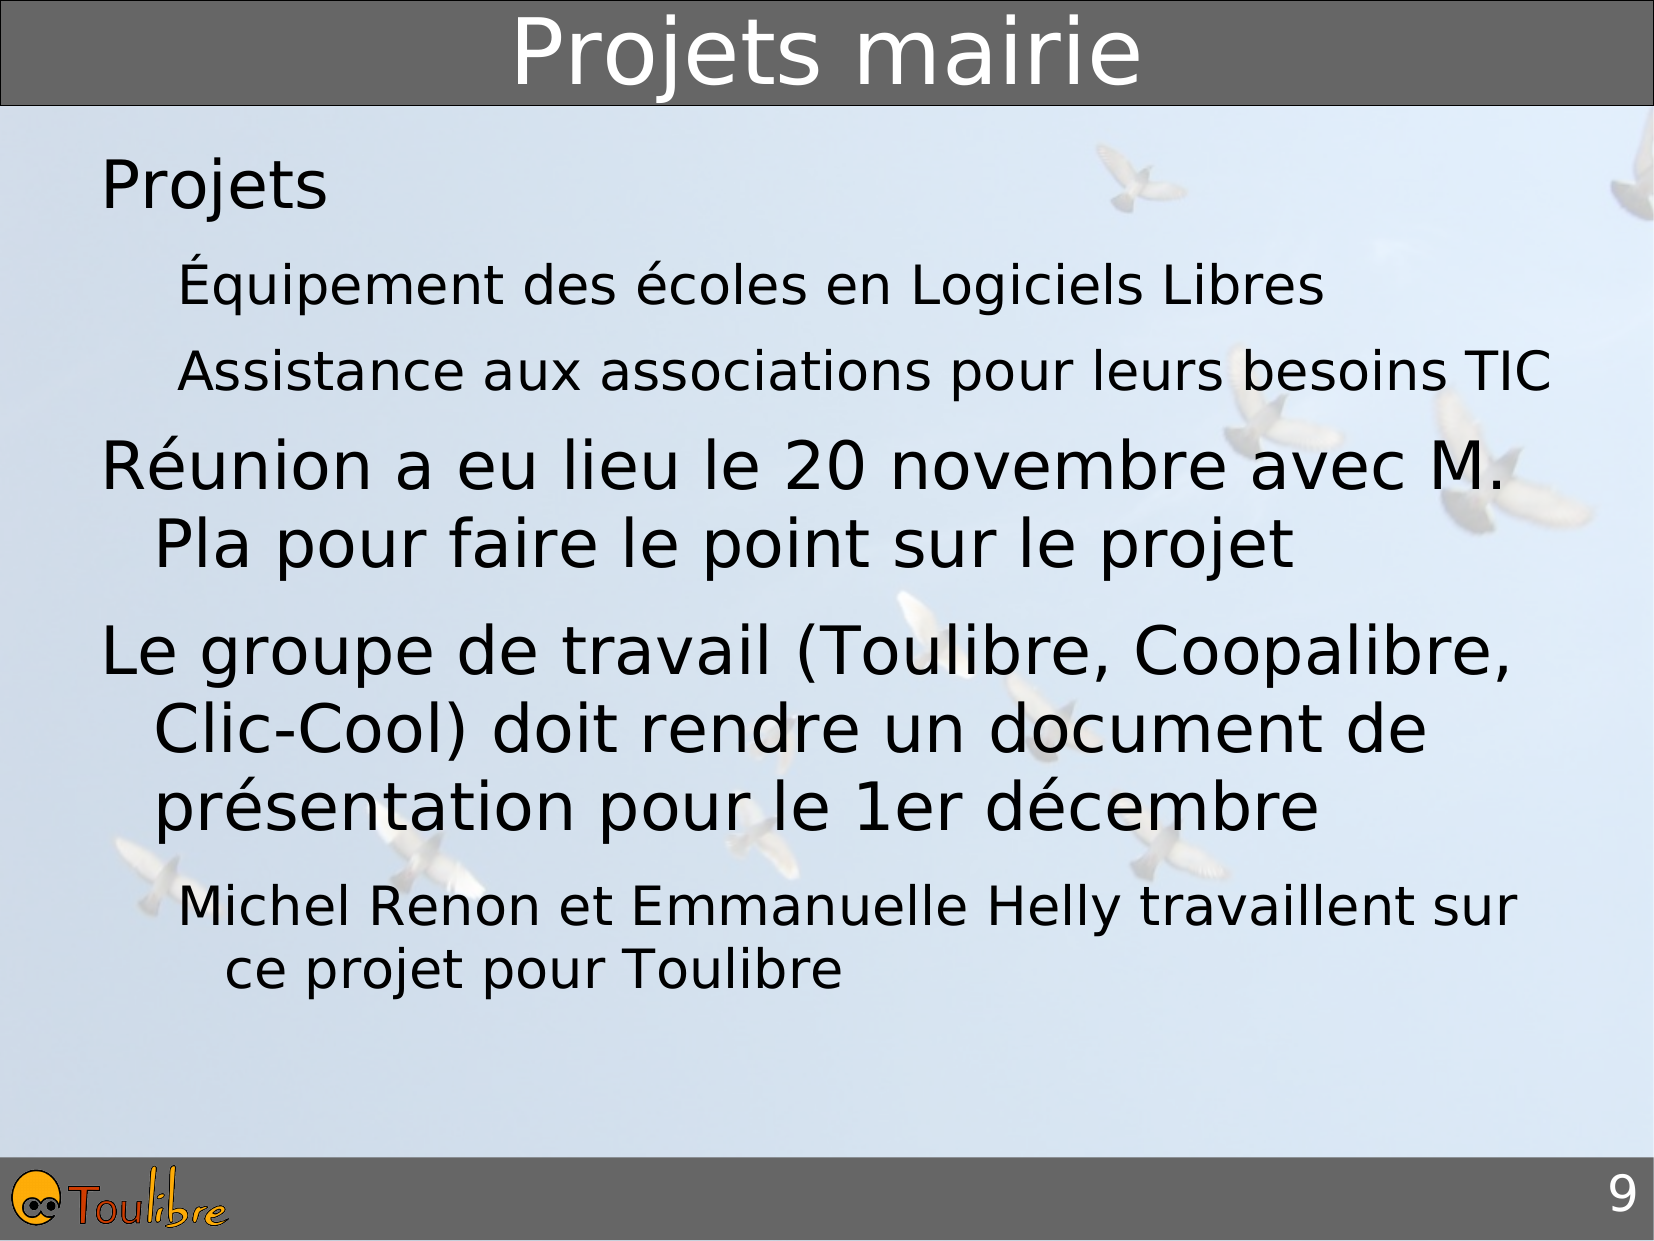

# Projets mairie
Projets
Équipement des écoles en Logiciels Libres
Assistance aux associations pour leurs besoins TIC
Réunion a eu lieu le 20 novembre avec M. Pla pour faire le point sur le projet
Le groupe de travail (Toulibre, Coopalibre, Clic-Cool) doit rendre un document de présentation pour le 1er décembre
Michel Renon et Emmanuelle Helly travaillent sur ce projet pour Toulibre